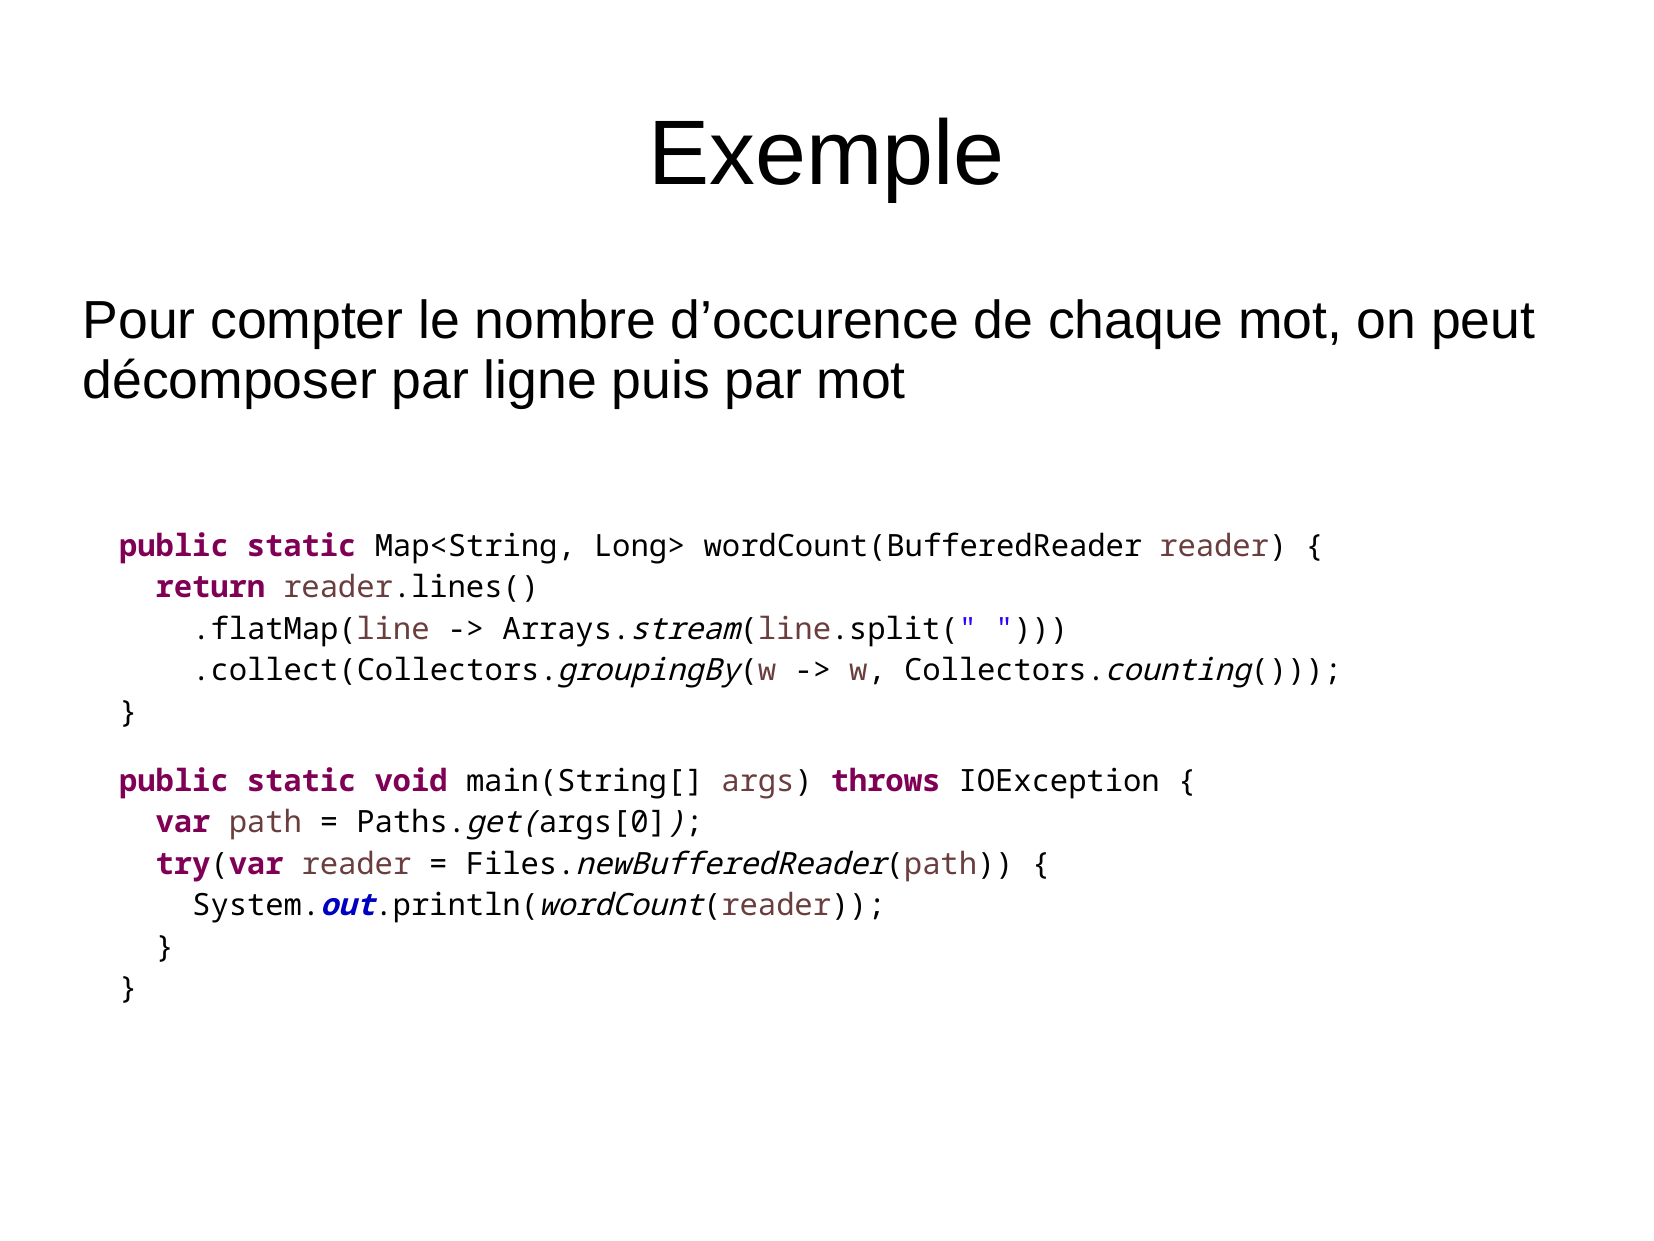

# Exemple
Pour compter le nombre d’occurence de chaque mot, on peut décomposer par ligne puis par mot
 public static Map<String, Long> wordCount(BufferedReader reader) {
 return reader.lines()
 .flatMap(line -> Arrays.stream(line.split(" ")))
 .collect(Collectors.groupingBy(w -> w, Collectors.counting()));
 }
 public static void main(String[] args) throws IOException {
 var path = Paths.get(args[0]);
 try(var reader = Files.newBufferedReader(path)) {
 System.out.println(wordCount(reader));
 }
 }